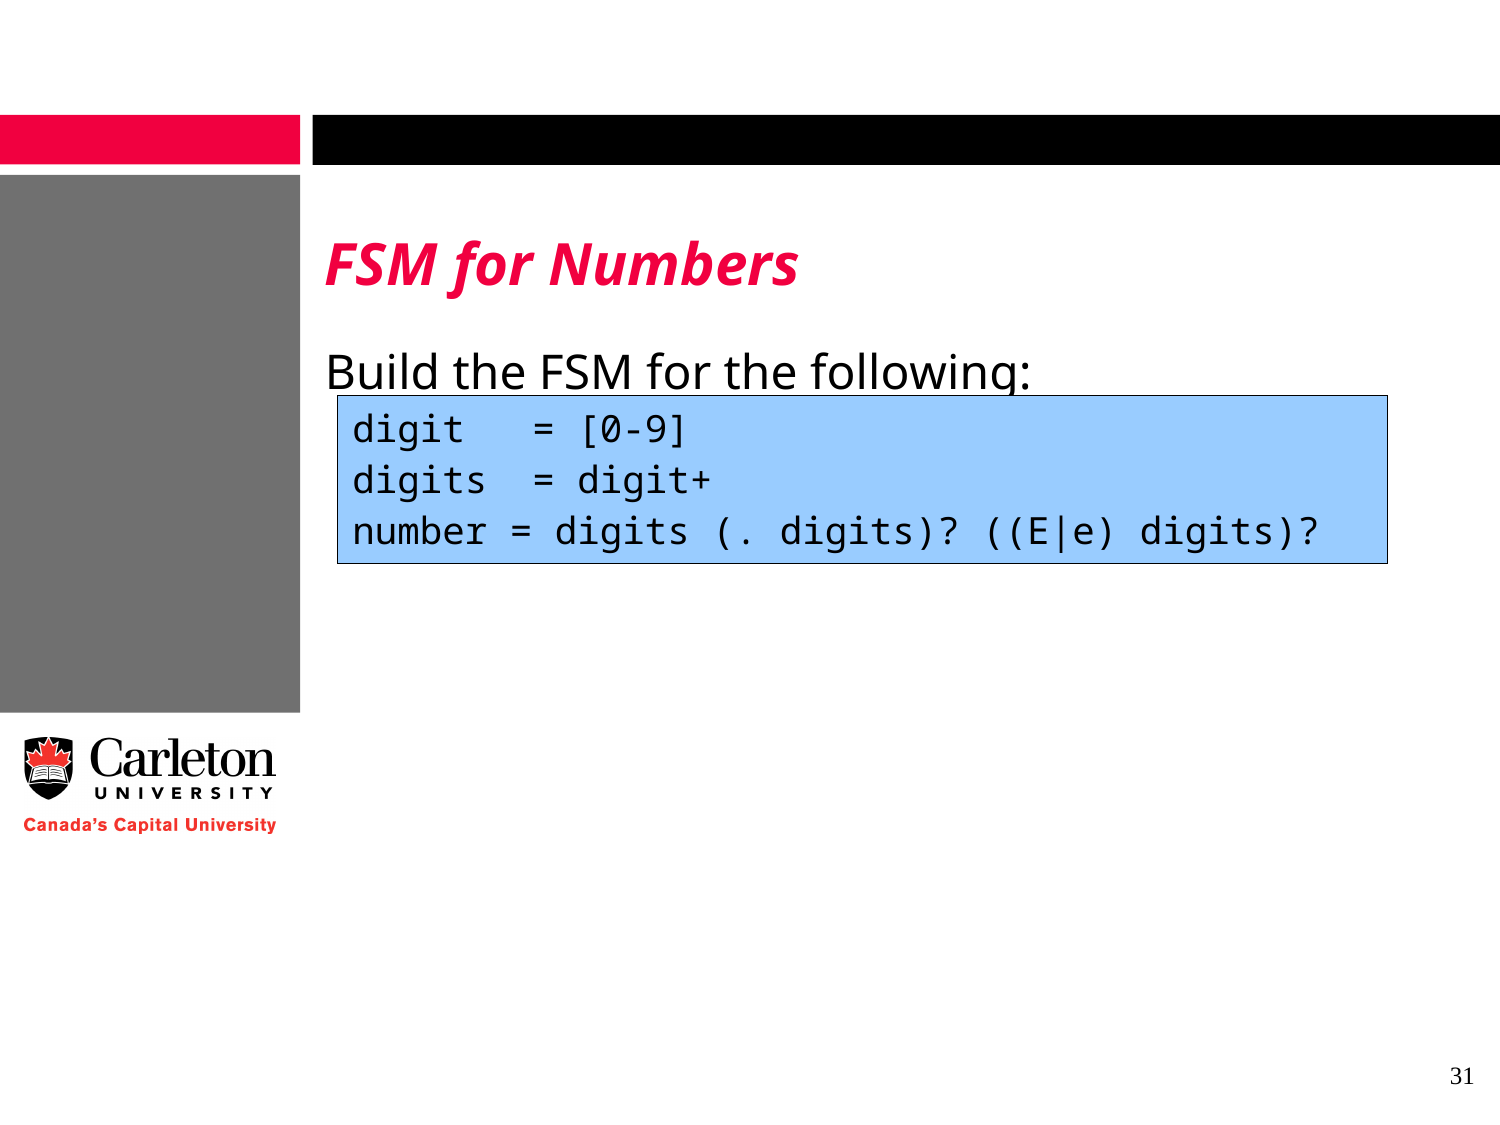

# FSM for Numbers
Build the FSM for the following:
digit = [0-9]
digits = digit+
number = digits (. digits)? ((E|e) digits)?
31